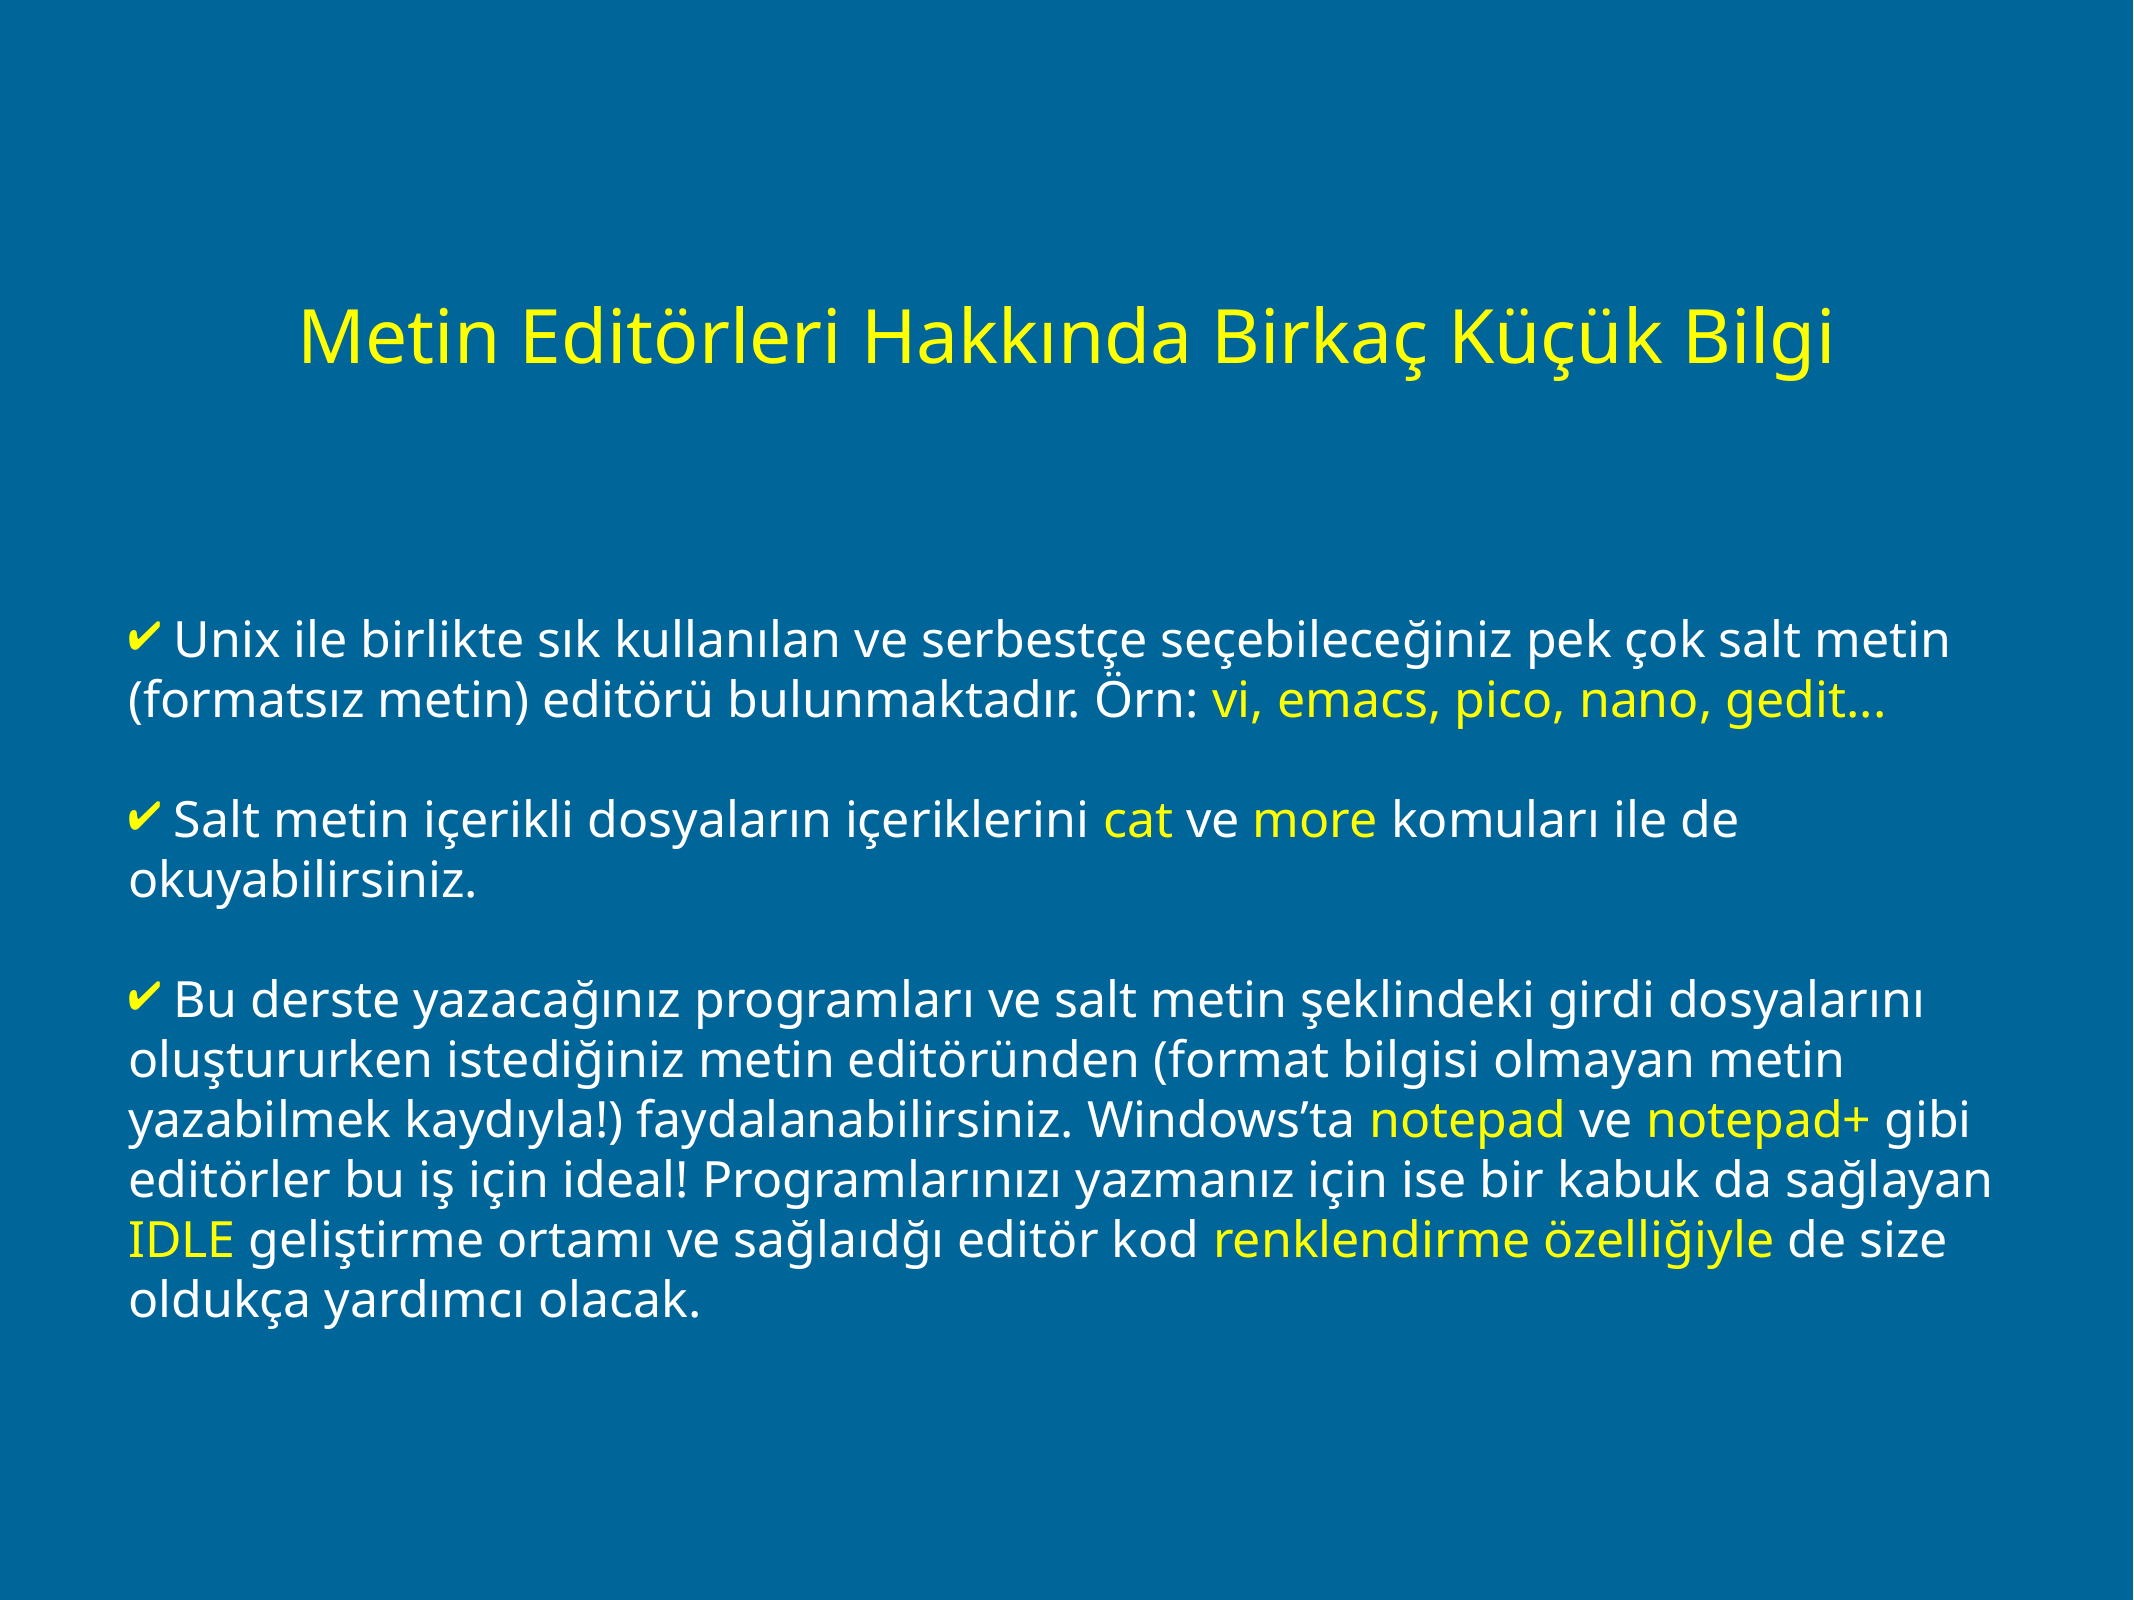

# Metin Editörleri Hakkında Birkaç Küçük Bilgi
 Unix ile birlikte sık kullanılan ve serbestçe seçebileceğiniz pek çok salt metin (formatsız metin) editörü bulunmaktadır. Örn: vi, emacs, pico, nano, gedit...
 Salt metin içerikli dosyaların içeriklerini cat ve more komuları ile de okuyabilirsiniz.
 Bu derste yazacağınız programları ve salt metin şeklindeki girdi dosyalarını oluştururken istediğiniz metin editöründen (format bilgisi olmayan metin yazabilmek kaydıyla!) faydalanabilirsiniz. Windows’ta notepad ve notepad+ gibi editörler bu iş için ideal! Programlarınızı yazmanız için ise bir kabuk da sağlayan IDLE geliştirme ortamı ve sağlaıdğı editör kod renklendirme özelliğiyle de size oldukça yardımcı olacak.